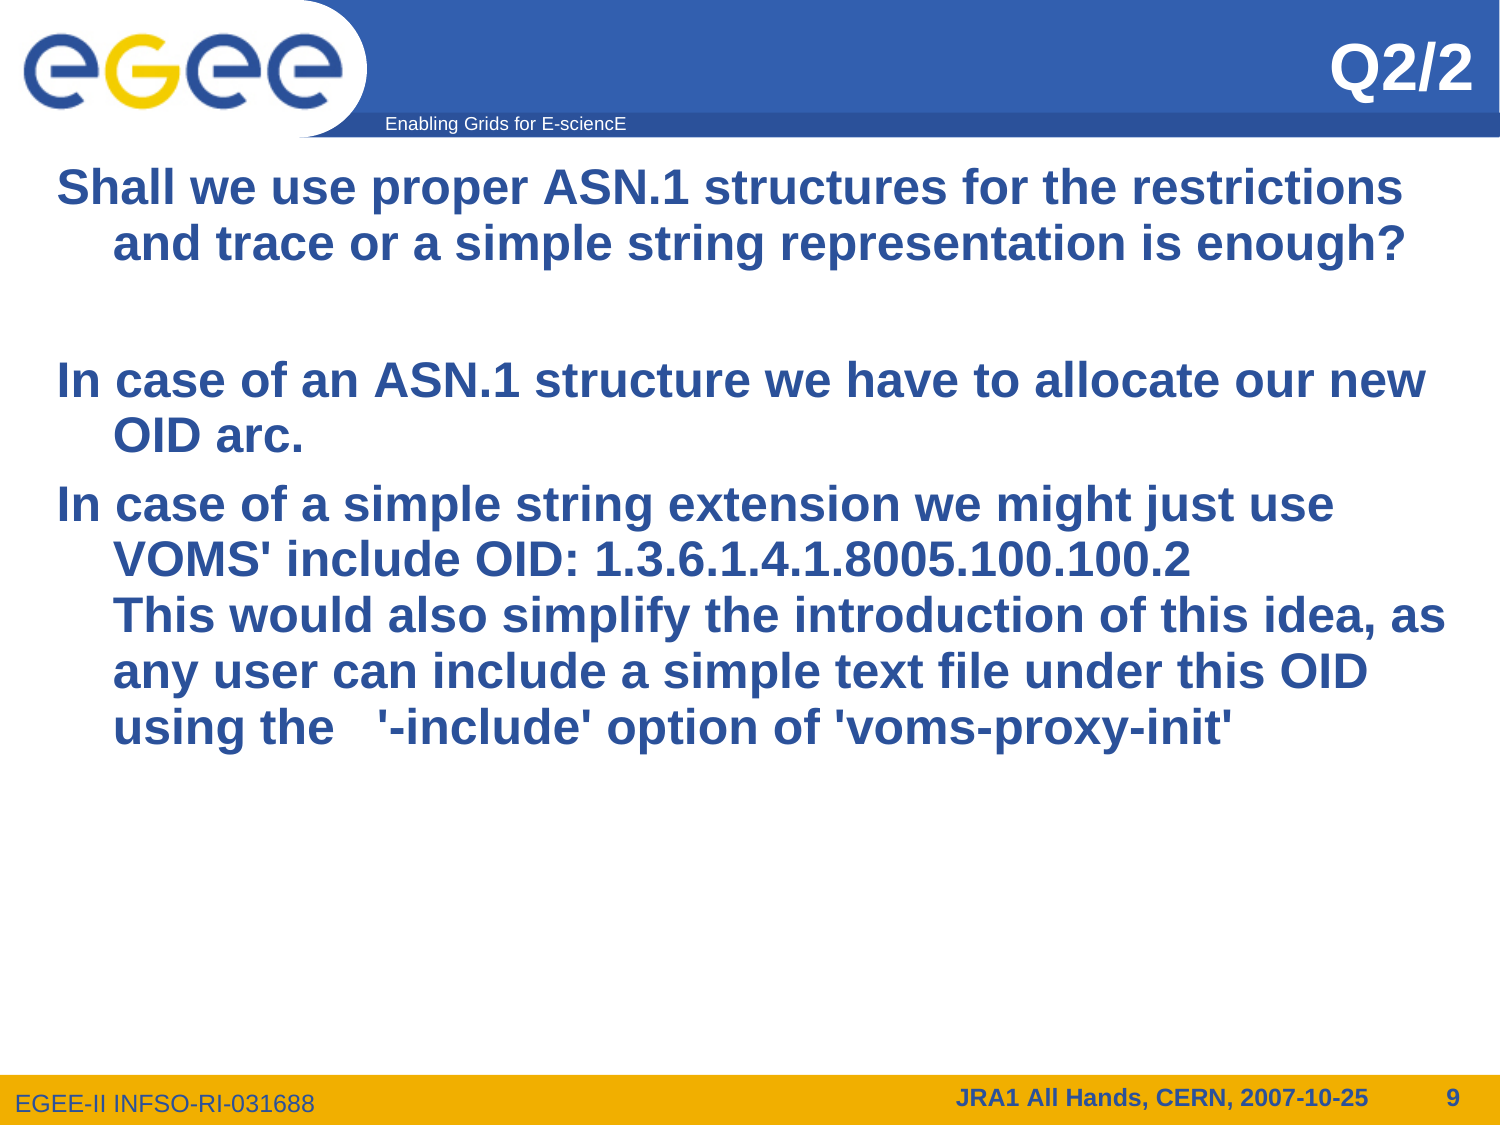

# Q2/2
Shall we use proper ASN.1 structures for the restrictions and trace or a simple string representation is enough?
In case of an ASN.1 structure we have to allocate our new OID arc.
In case of a simple string extension we might just use VOMS' include OID: 1.3.6.1.4.1.8005.100.100.2
This would also simplify the introduction of this idea, as any user can include a simple text file under this OID using the '-include' option of 'voms-proxy-init'
JRA1 All Hands, CERN, 2007-10-25
9